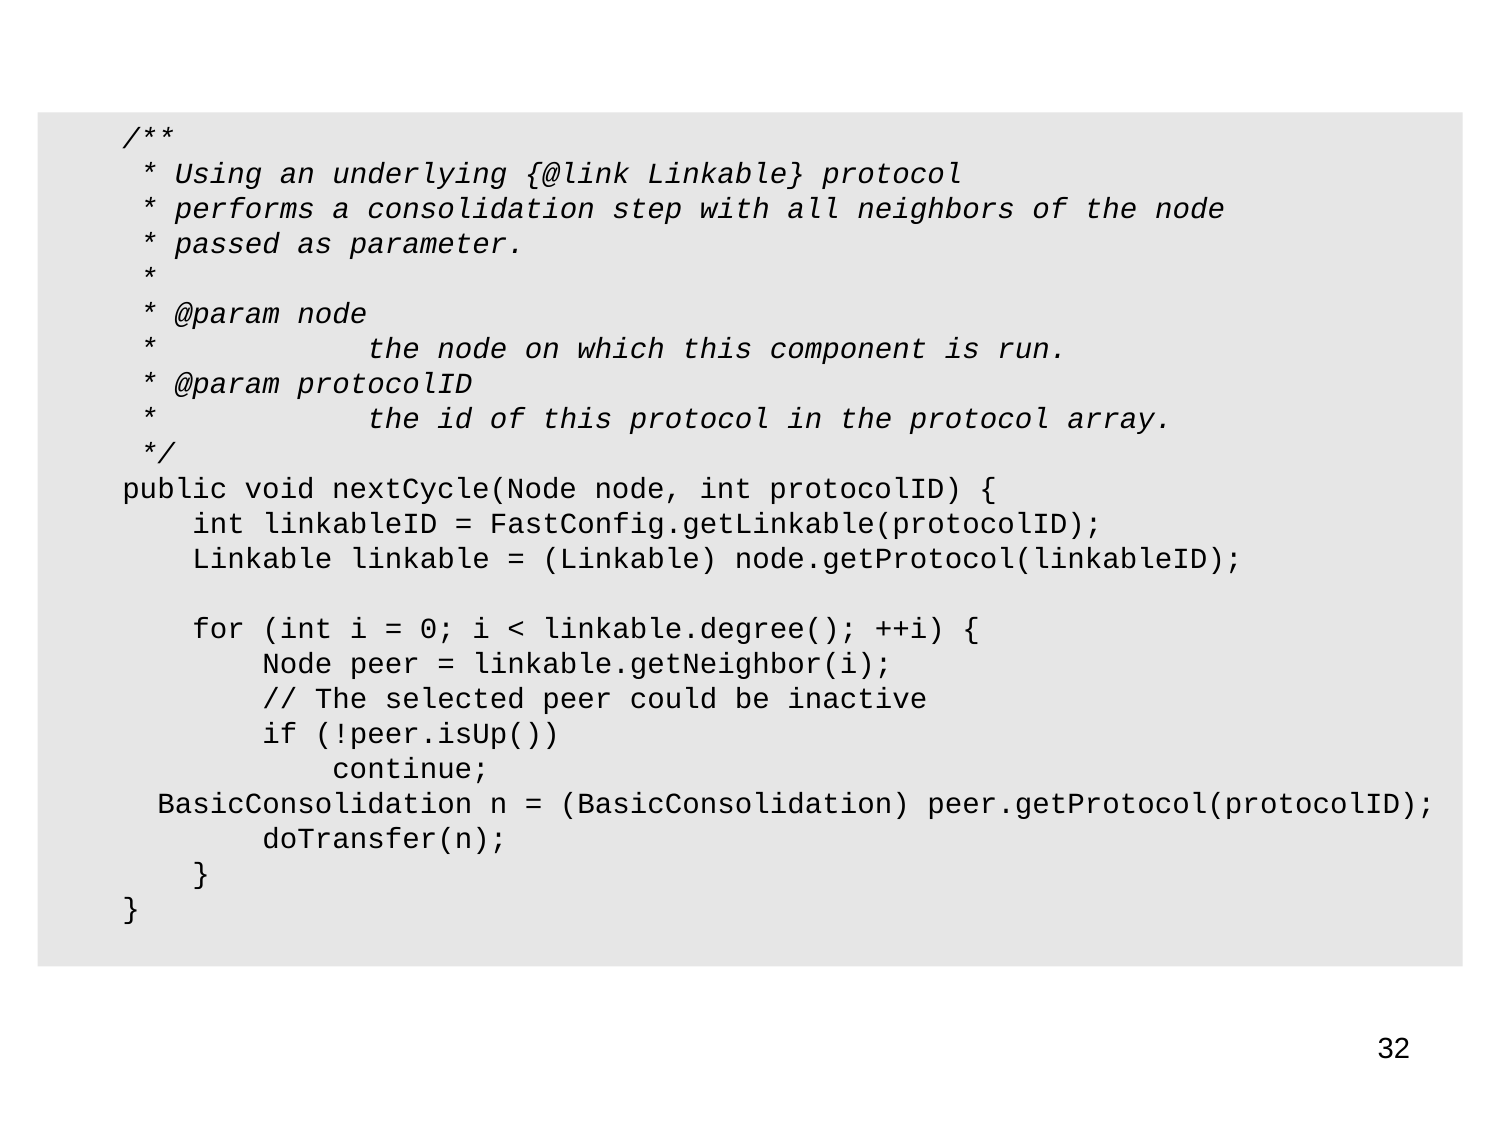

/**
 * Using an underlying {@link Linkable} protocol
 * performs a consolidation step with all neighbors of the node
 * passed as parameter.
 *
 * @param node
 * the node on which this component is run.
 * @param protocolID
 * the id of this protocol in the protocol array.
 */
 public void nextCycle(Node node, int protocolID) {
 int linkableID = FastConfig.getLinkable(protocolID);
 Linkable linkable = (Linkable) node.getProtocol(linkableID);
 for (int i = 0; i < linkable.degree(); ++i) {
 Node peer = linkable.getNeighbor(i);
 // The selected peer could be inactive
 if (!peer.isUp())
 continue;
 BasicConsolidation n = (BasicConsolidation) peer.getProtocol(protocolID);
 doTransfer(n);
 }
 }
32